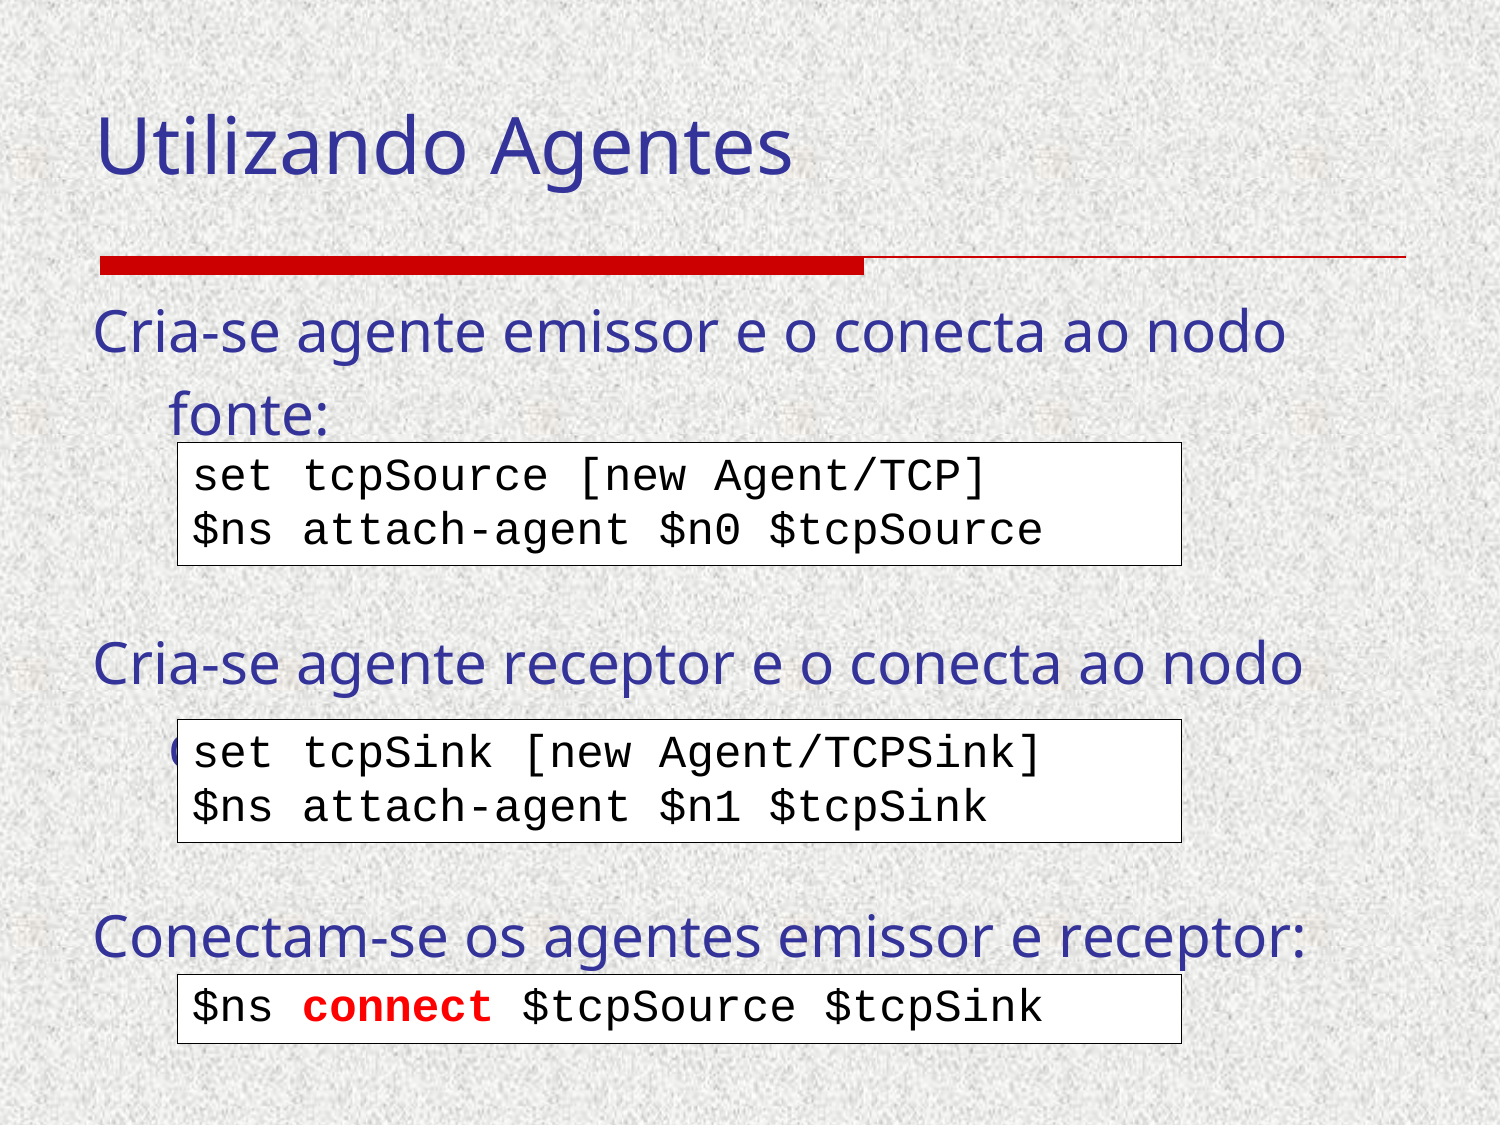

# Utilizando Agentes
Cria-se agente emissor e o conecta ao nodo fonte:
Cria-se agente receptor e o conecta ao nodo destino:
Conectam-se os agentes emissor e receptor:
set tcpSource [new Agent/TCP]
$ns attach-agent $n0 $tcpSource
set tcpSink [new Agent/TCPSink]
$ns attach-agent $n1 $tcpSink
$ns connect $tcpSource $tcpSink